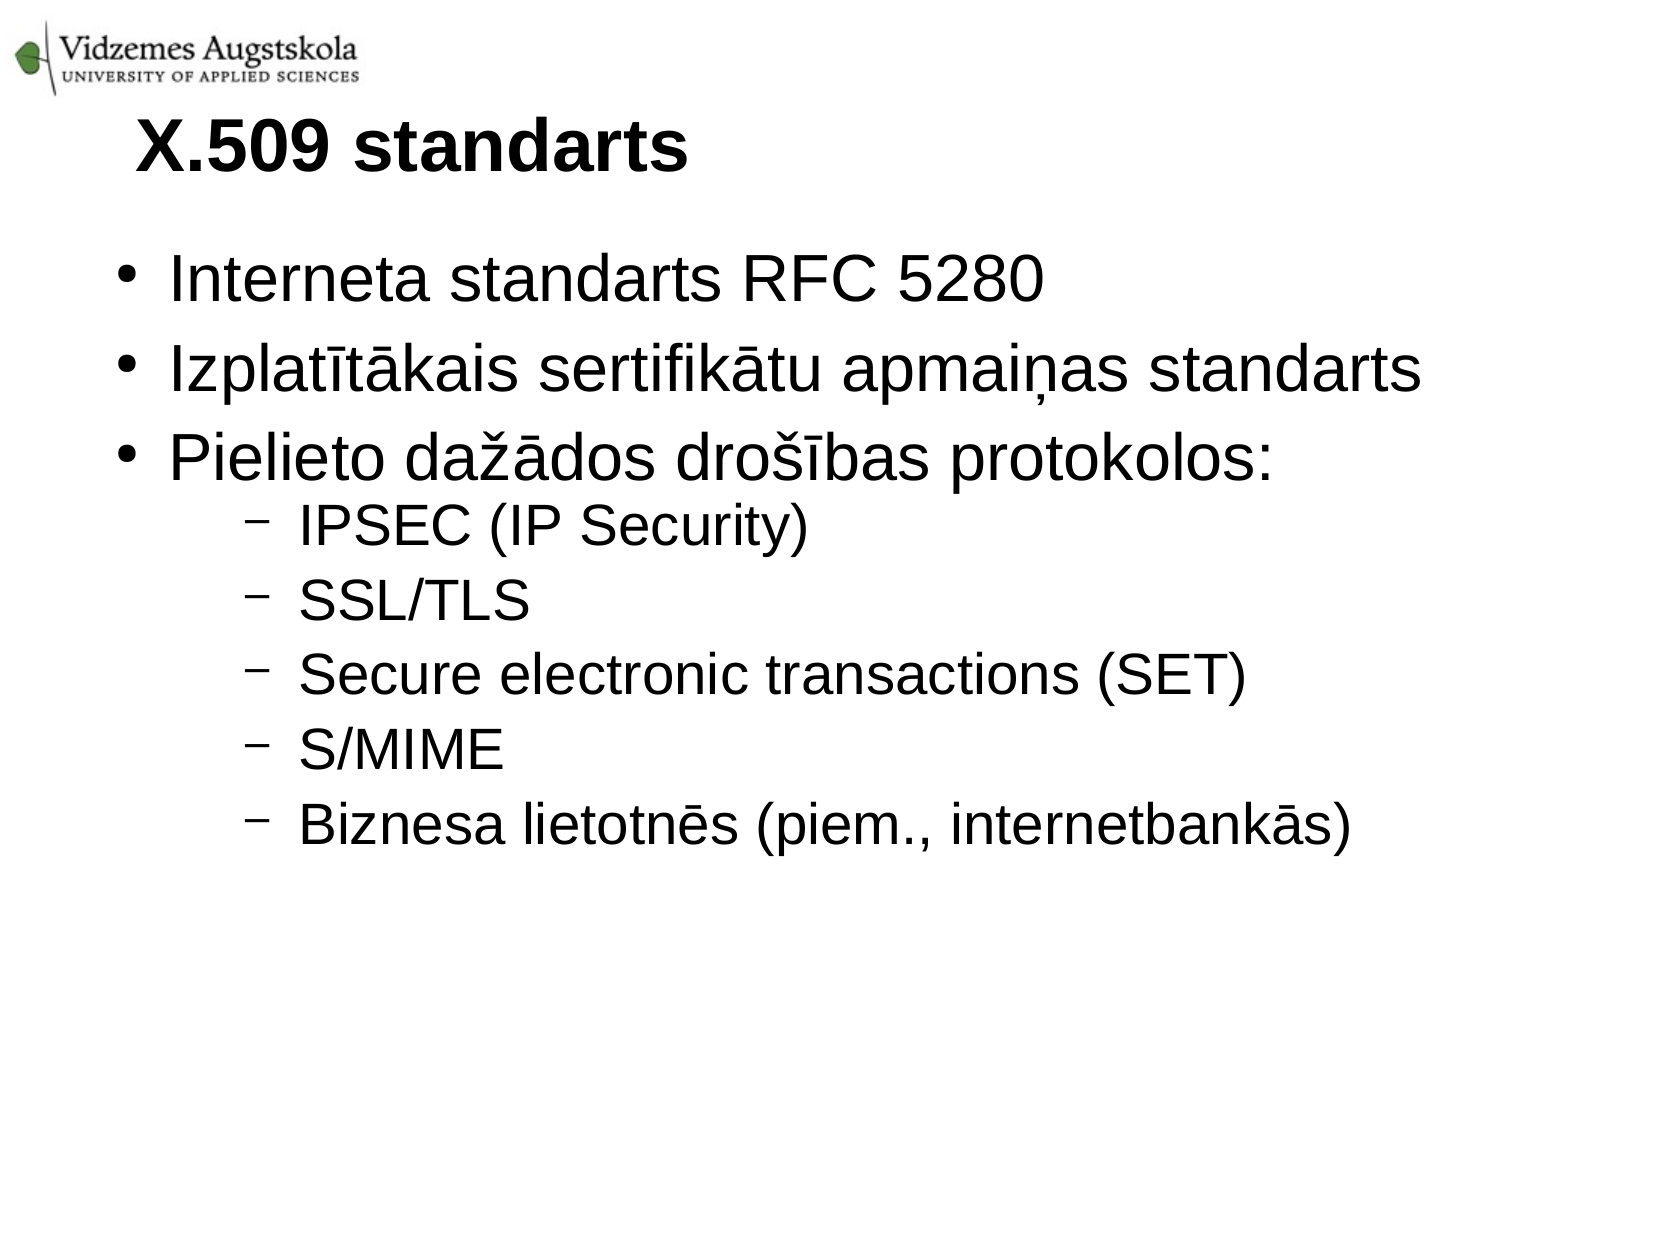

# X.509 standarts
Interneta standarts RFC 5280
Izplatītākais sertifikātu apmaiņas standarts
Pielieto dažādos drošības protokolos:
IPSEC (IP Security)
SSL/TLS
Secure electronic transactions (SET)
S/MIME
Biznesa lietotnēs (piem., internetbankās)